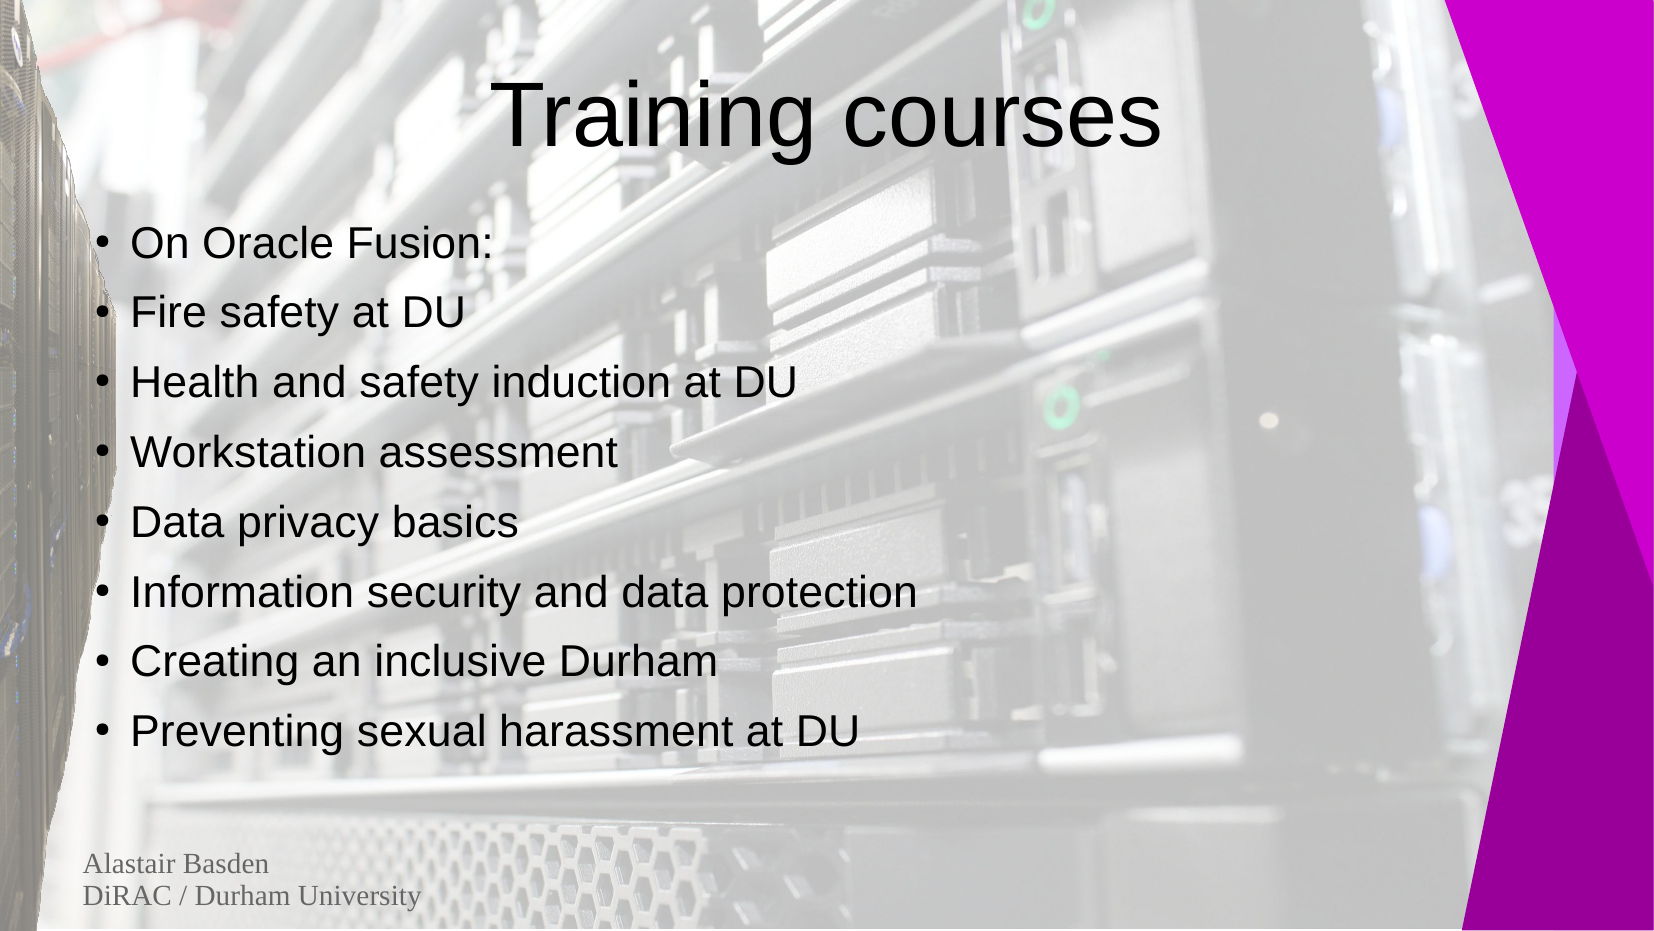

# Training courses
On Oracle Fusion:
Fire safety at DU
Health and safety induction at DU
Workstation assessment
Data privacy basics
Information security and data protection
Creating an inclusive Durham
Preventing sexual harassment at DU
10